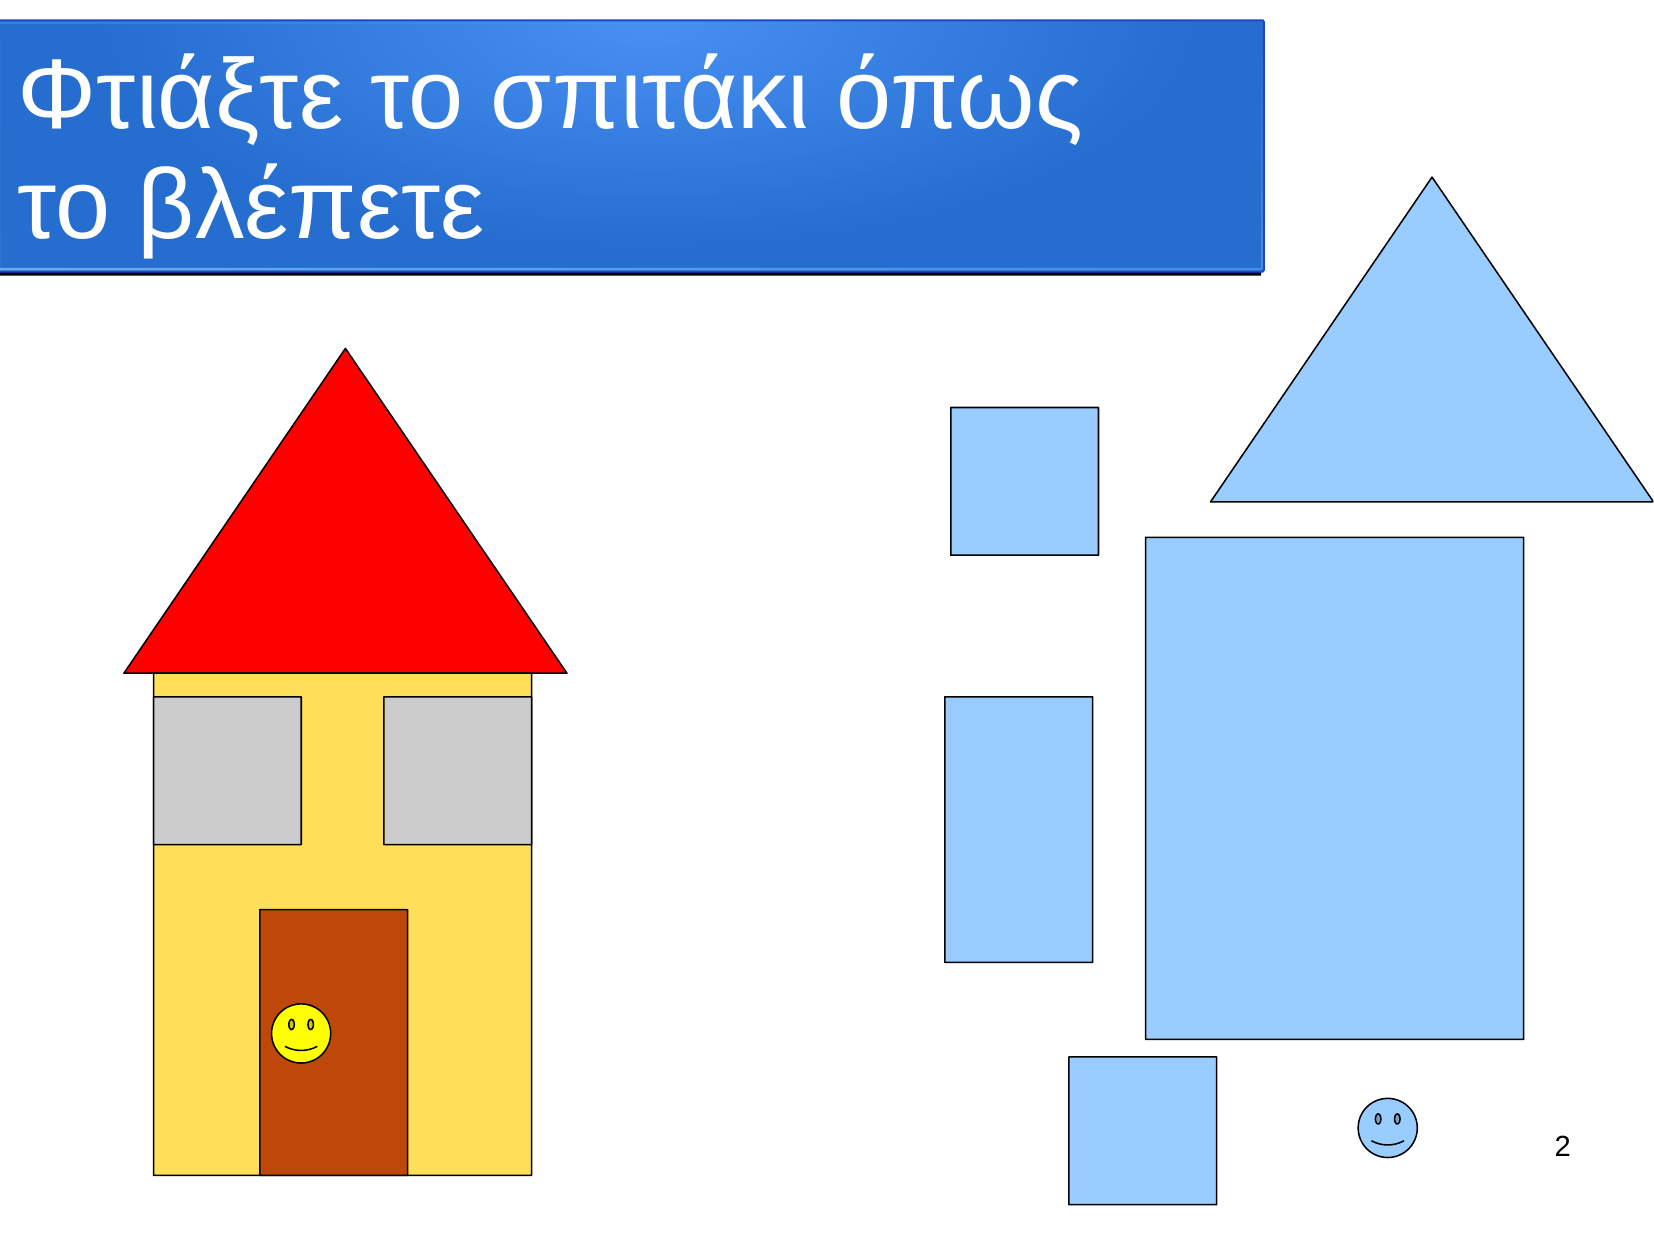

# Φτιάξτε το σπιτάκι όπως το βλέπετε
2